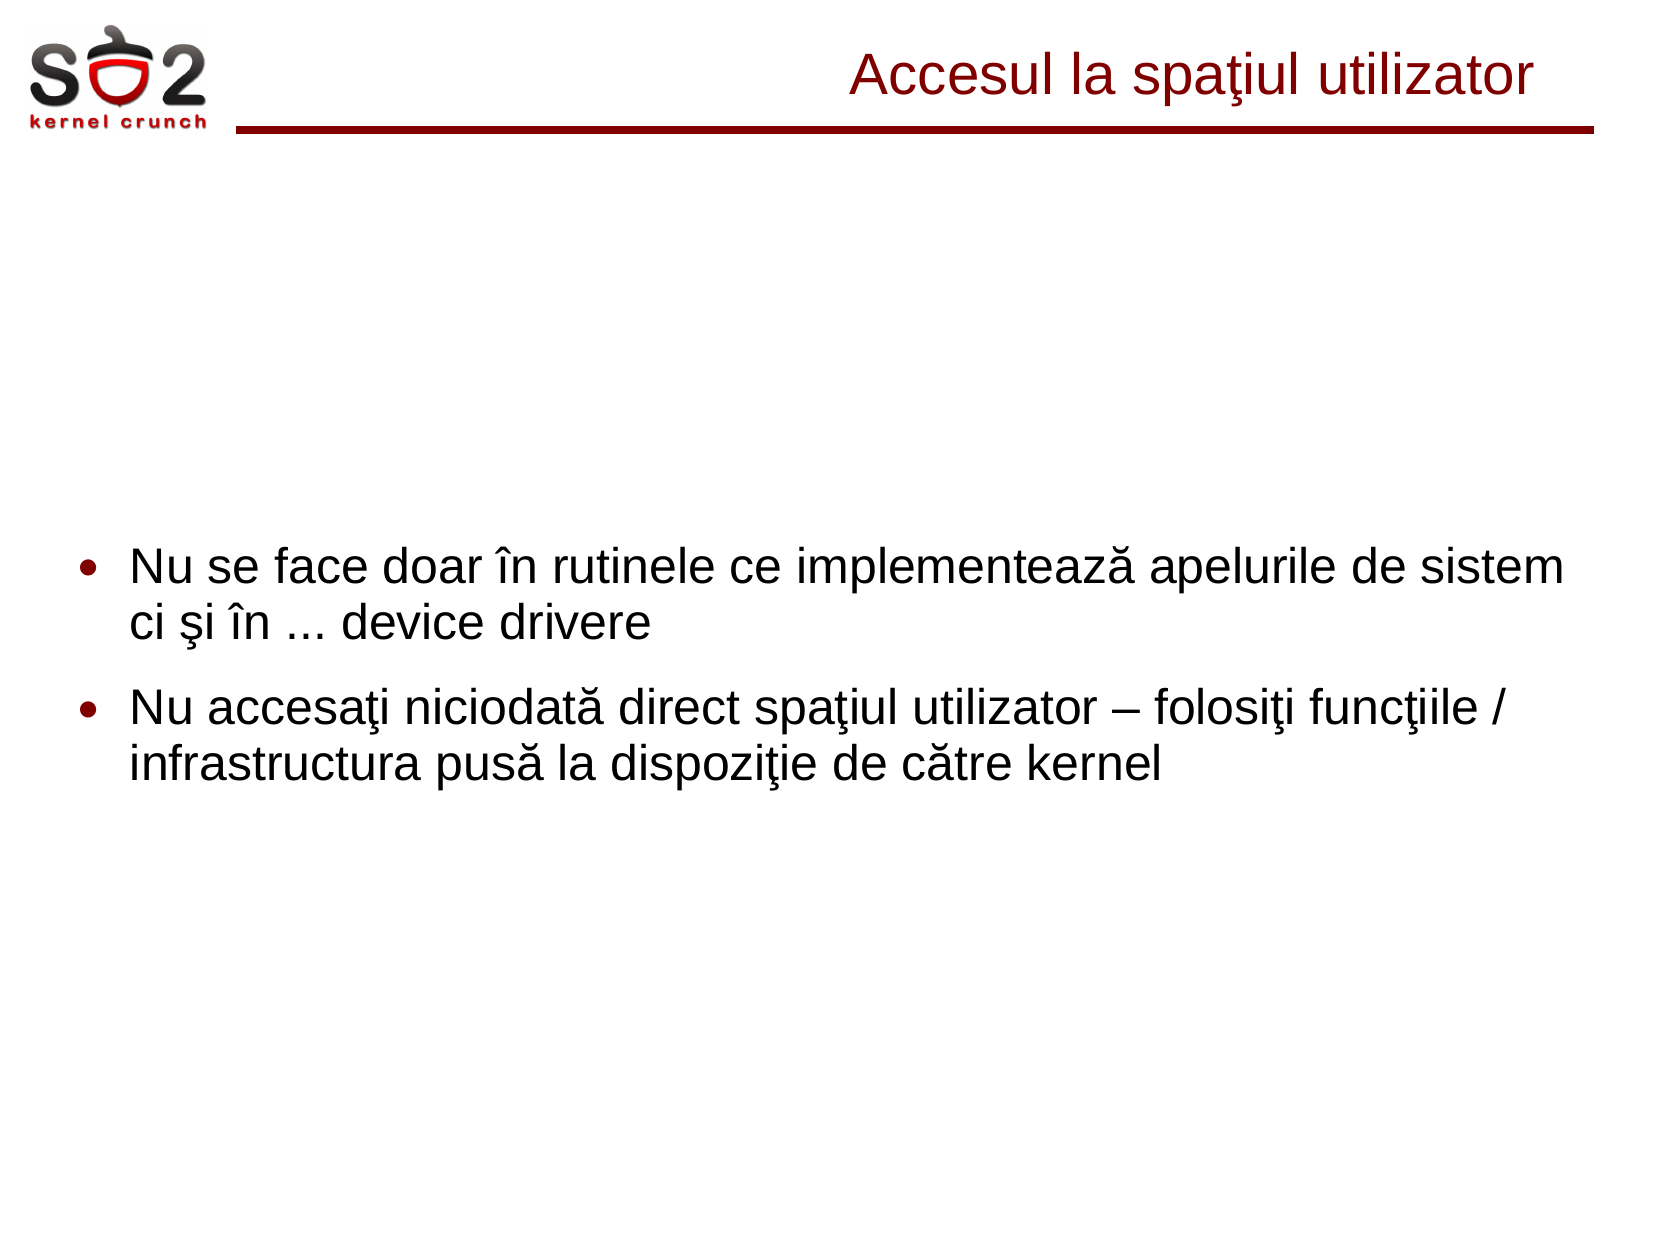

# Accesul la spaţiul utilizator
Nu se face doar în rutinele ce implementează apelurile de sistem ci şi în ... device drivere
Nu accesaţi niciodată direct spaţiul utilizator – folosiţi funcţiile / infrastructura pusă la dispoziţie de către kernel